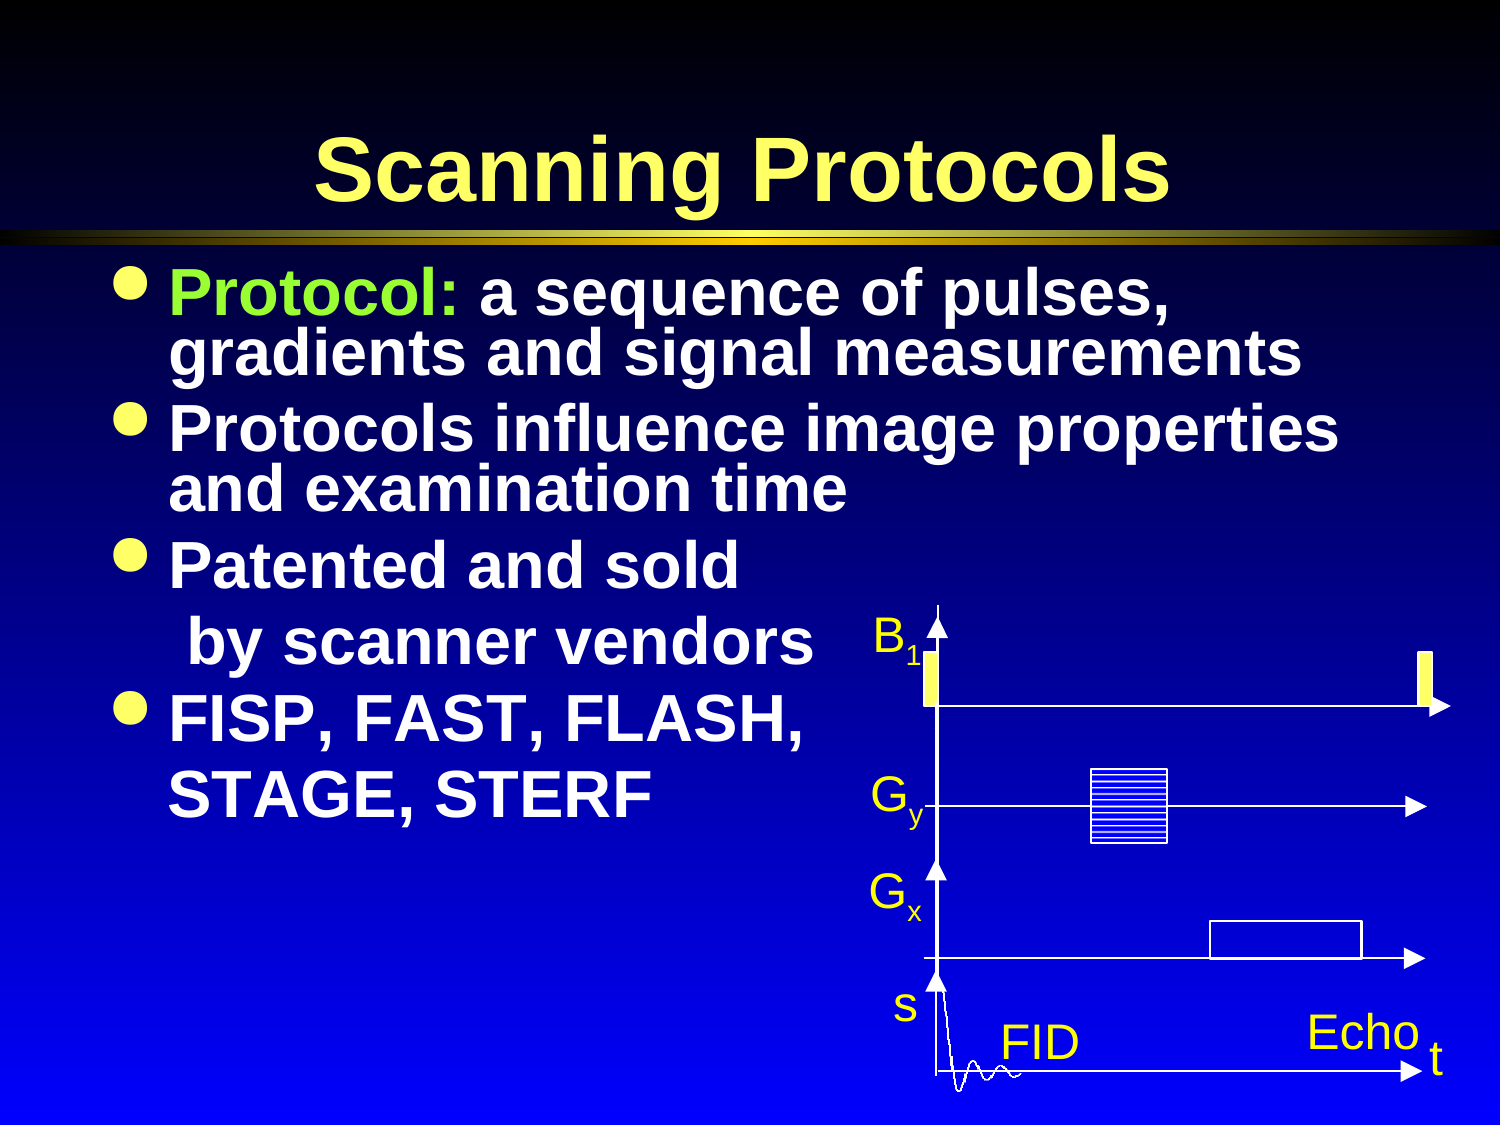

# Scanning Protocols
Protocol: a sequence of pulses, gradients and signal measurements
Protocols influence image properties and examination time
Patented and sold
 by scanner vendors
FISP, FAST, FLASH,
 STAGE, STERF
B1
Gy
Gx
s
Echo
FID
t